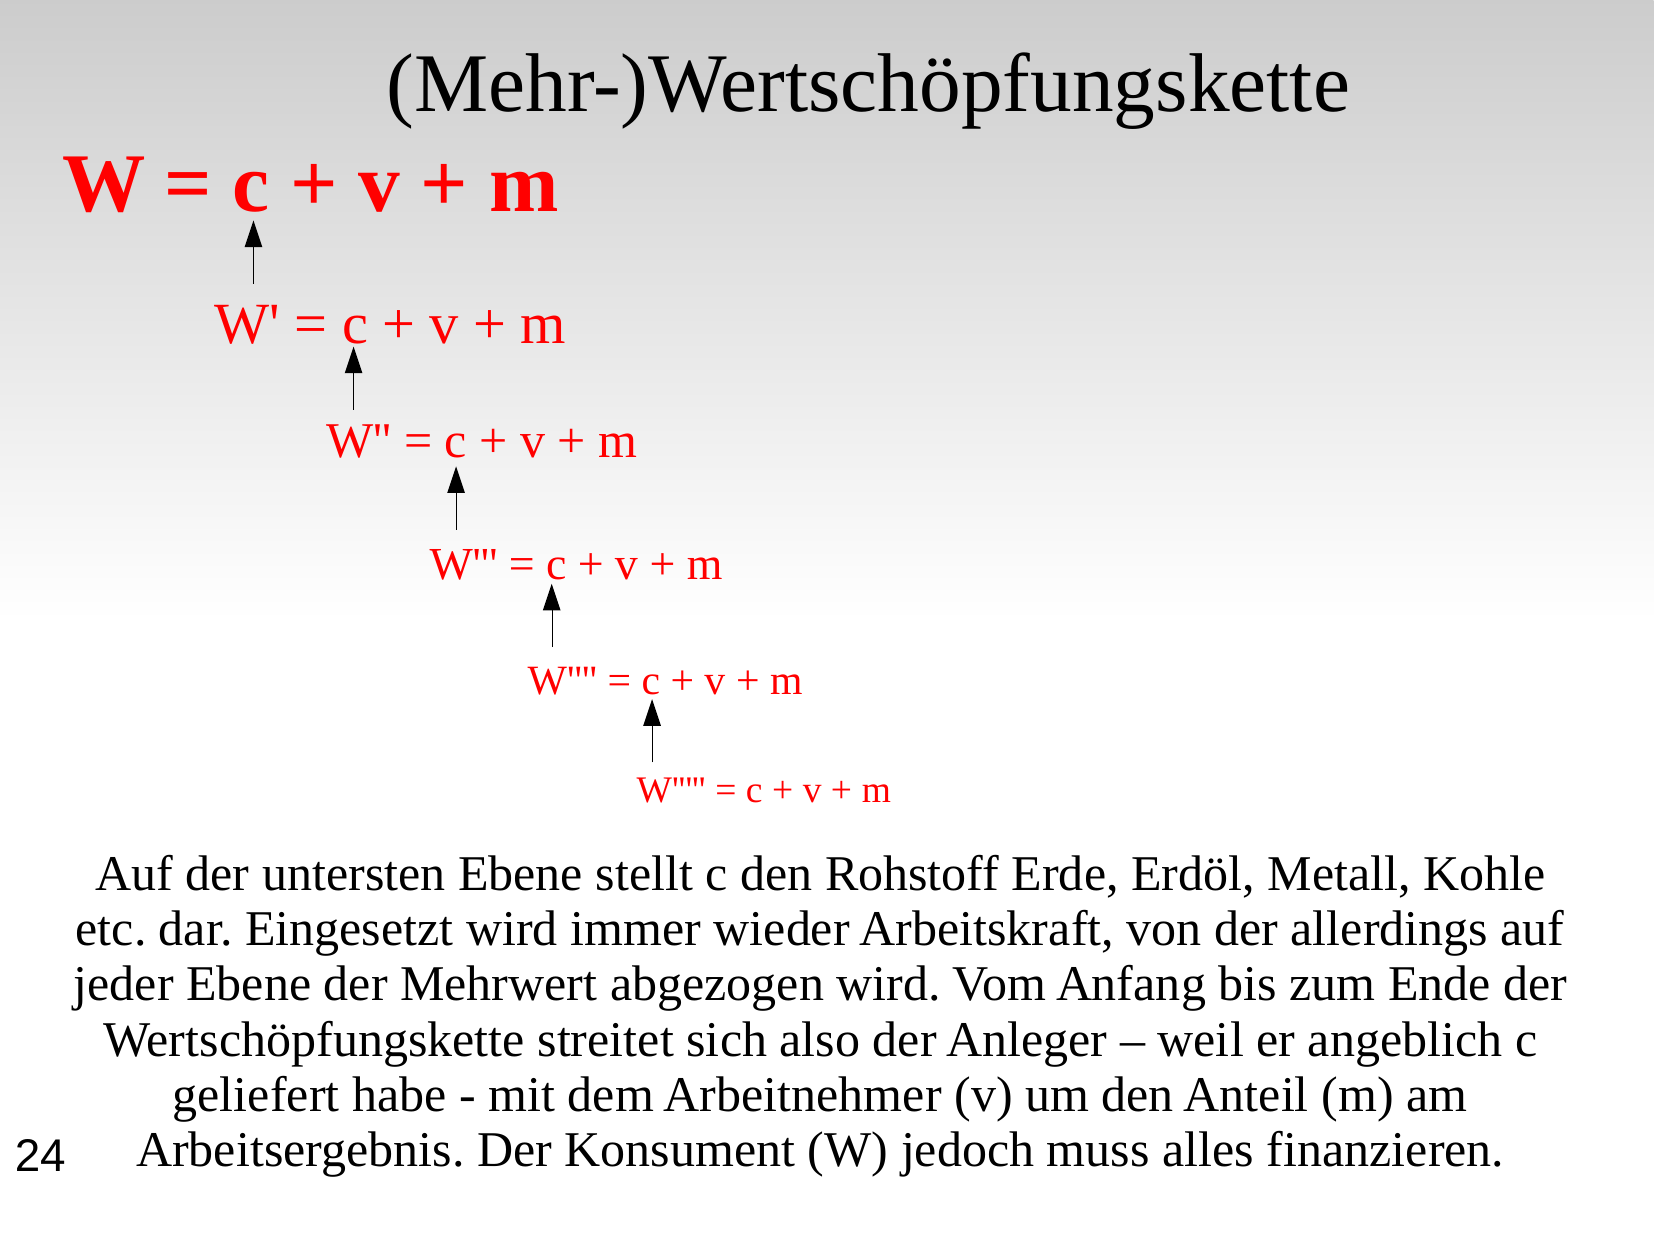

(Mehr-)Wertschöpfungskette
W = c + v + m
W' = c + v + m
W'' = c + v + m
W''' = c + v + m
W'''' = c + v + m
W''''' = c + v + m
Auf der untersten Ebene stellt c den Rohstoff Erde, Erdöl, Metall, Kohle etc. dar. Eingesetzt wird immer wieder Arbeitskraft, von der allerdings auf jeder Ebene der Mehrwert abgezogen wird. Vom Anfang bis zum Ende der Wertschöpfungskette streitet sich also der Anleger – weil er angeblich c geliefert habe - mit dem Arbeitnehmer (v) um den Anteil (m) am Arbeitsergebnis. Der Konsument (W) jedoch muss alles finanzieren.